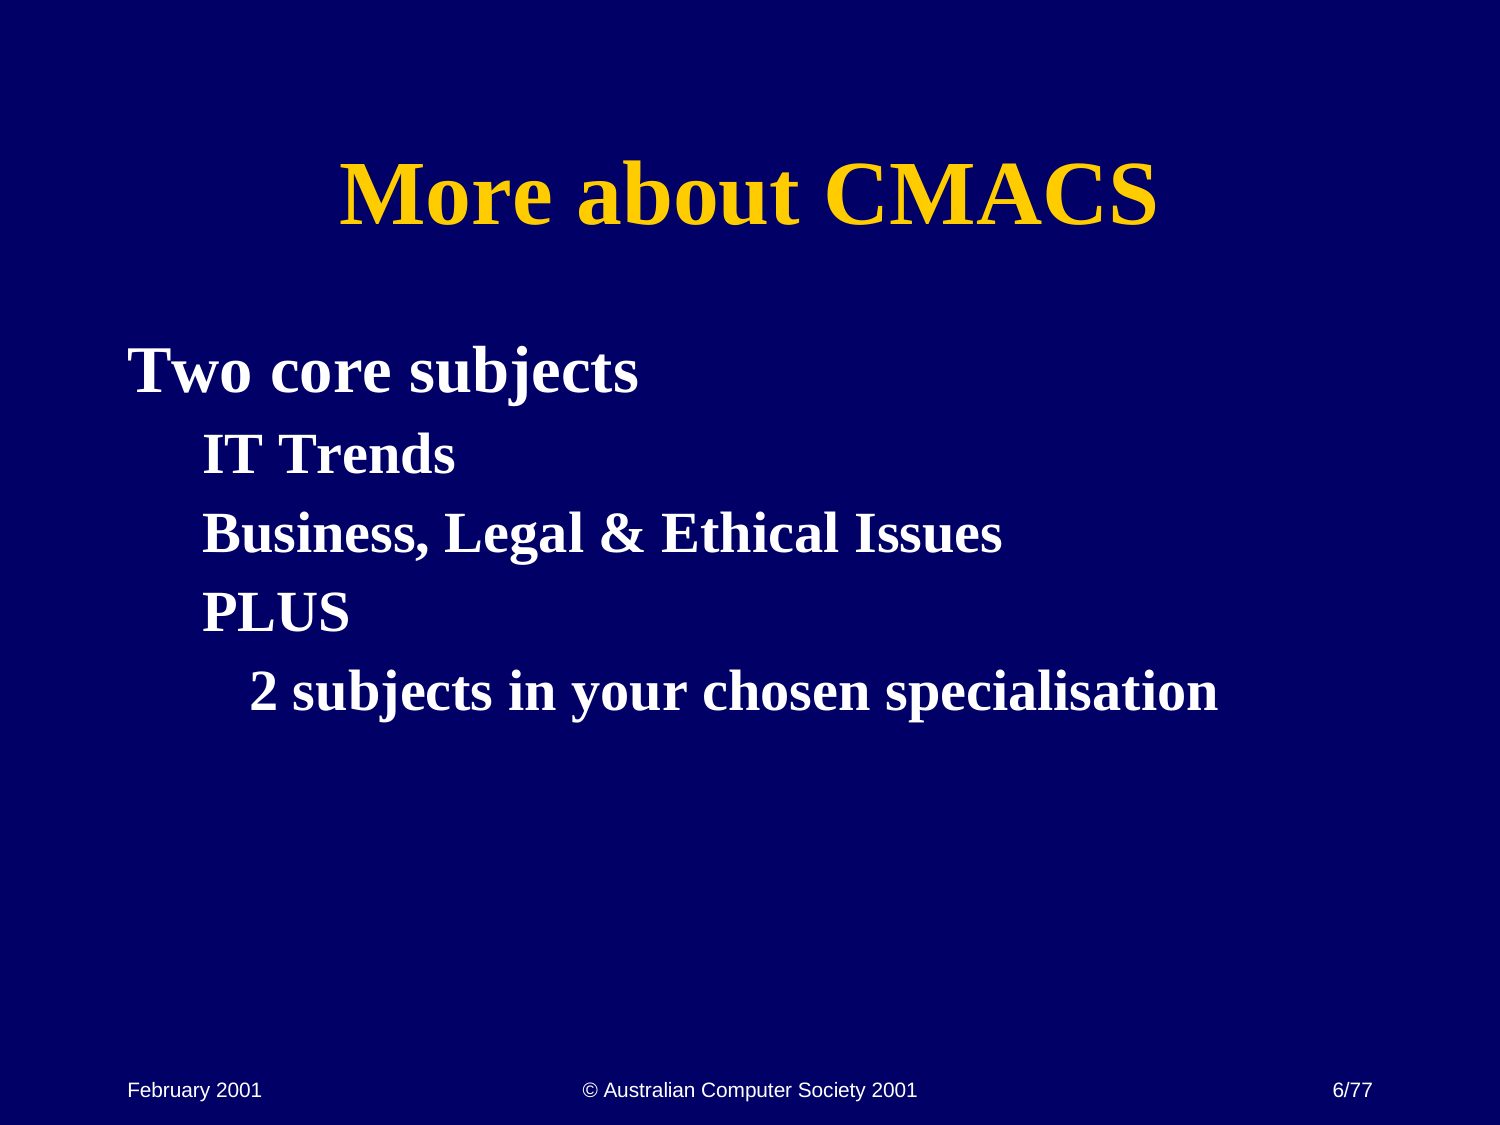

# More about CMACS
Two core subjects
IT Trends
Business, Legal & Ethical Issues
PLUS
	2 subjects in your chosen specialisation
February 2001
© Australian Computer Society 2001
6